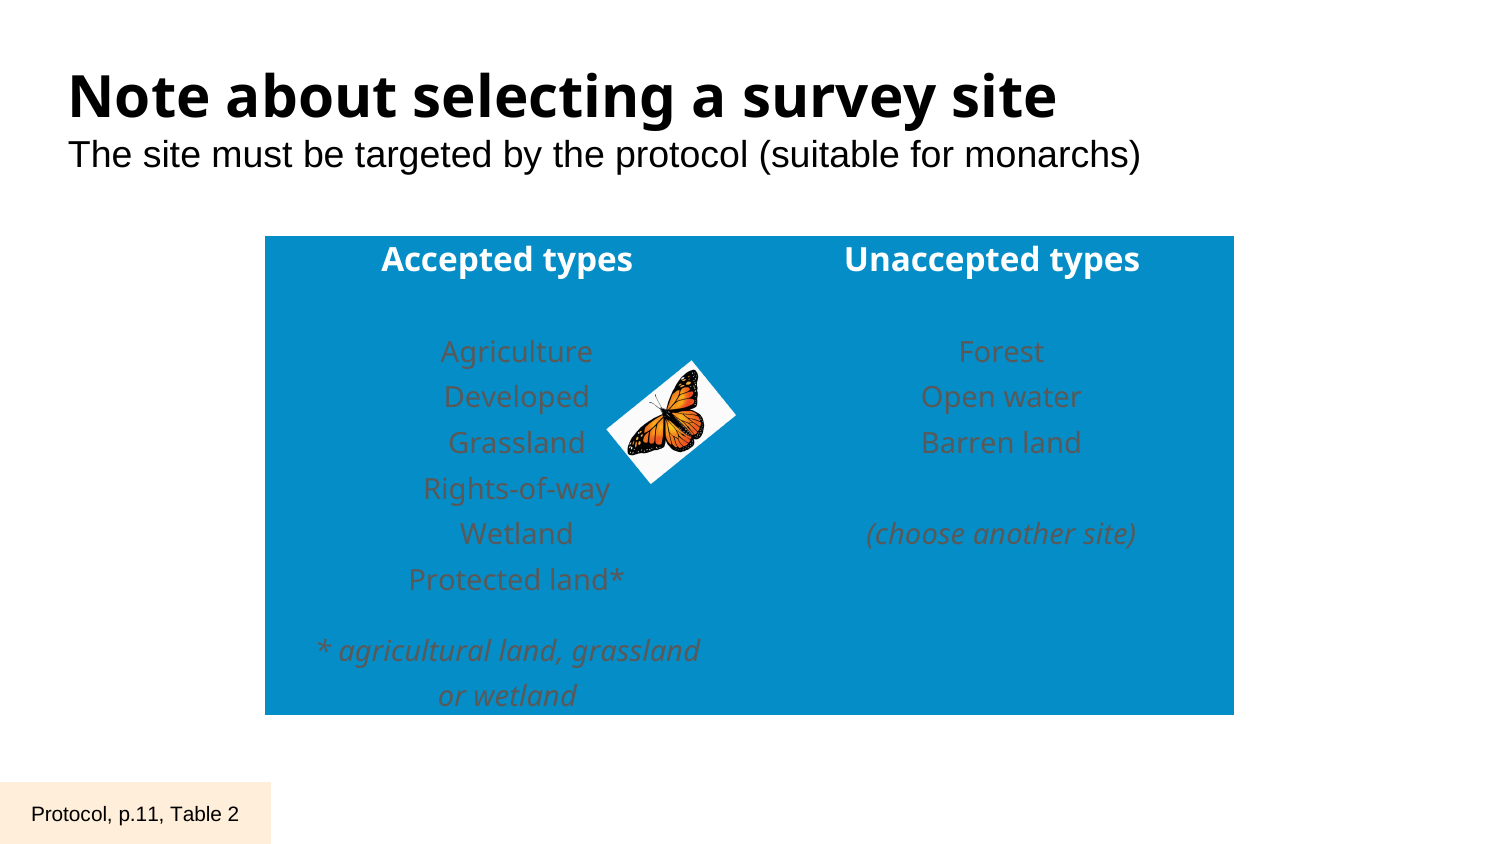

Note about selecting a survey site
The site must be targeted by the protocol (suitable for monarchs)
| Accepted types | Unaccepted types |
| --- | --- |
| Agriculture Developed Grassland Rights-of-way Wetland Protected land\* \* agricultural land, grassland or wetland | Forest Open water Barren land (choose another site) |
Protocol, p.11, Table 2